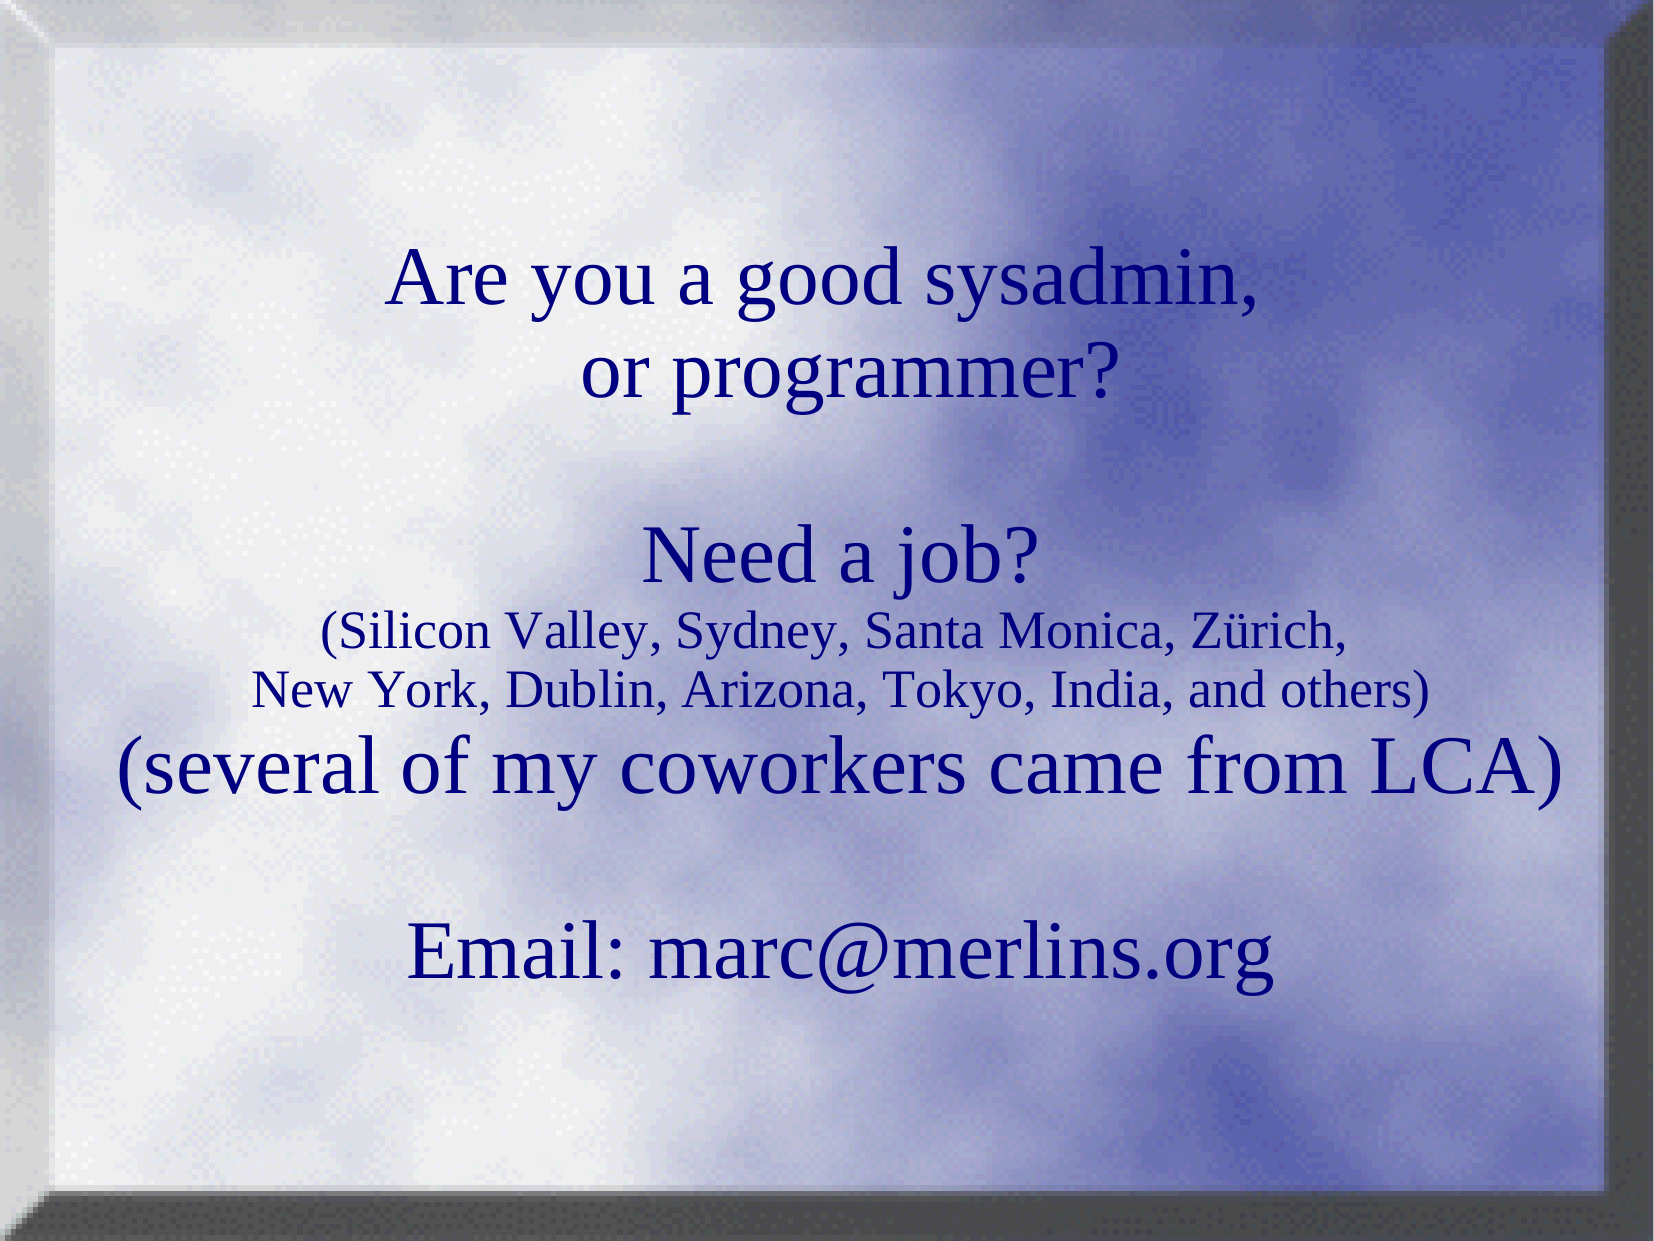

# Are you a good sysadmin, or programmer? Need a job? (Silicon Valley, Sydney, Santa Monica, Zürich, New York, Dublin, Arizona, Tokyo, India, and others) (several of my coworkers came from LCA) Email: marc@merlins.org